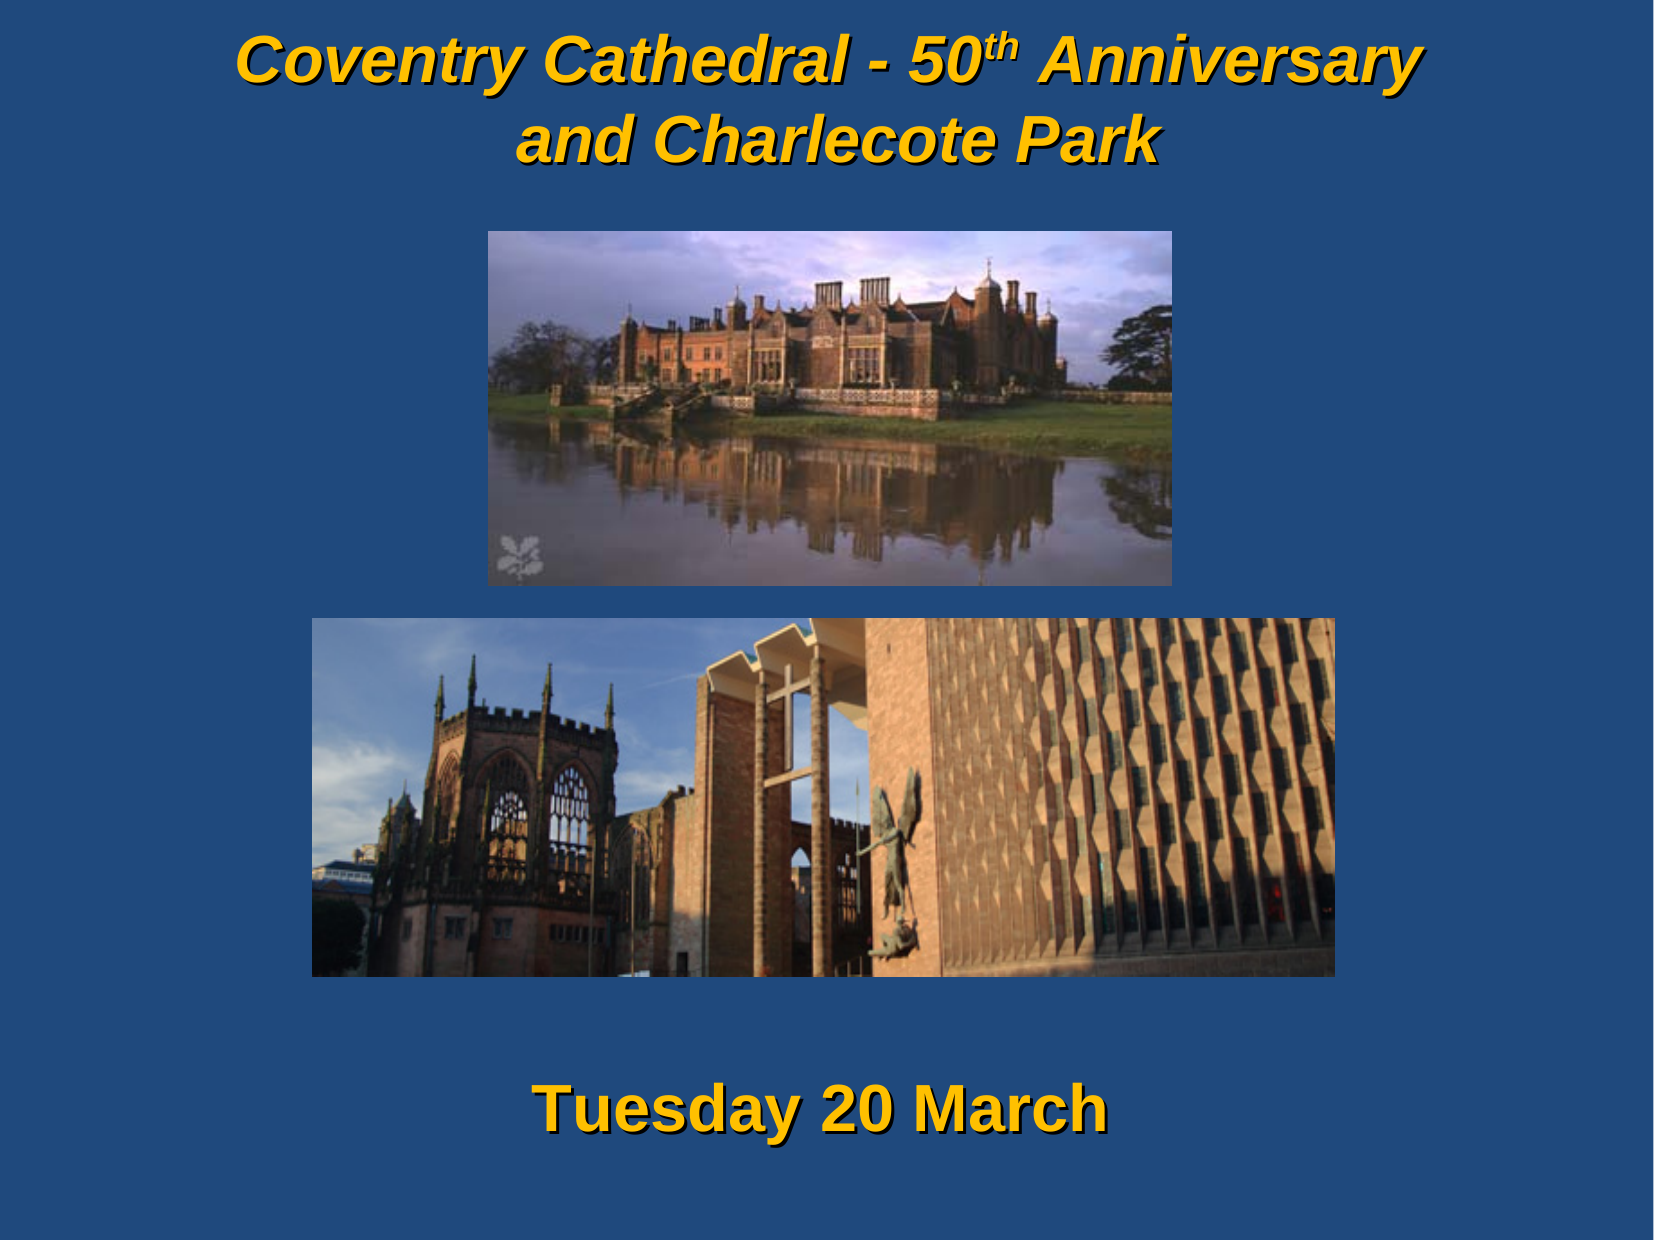

# Coventry Cathedral - 50th Anniversary and Charlecote Park
Tuesday 20 March